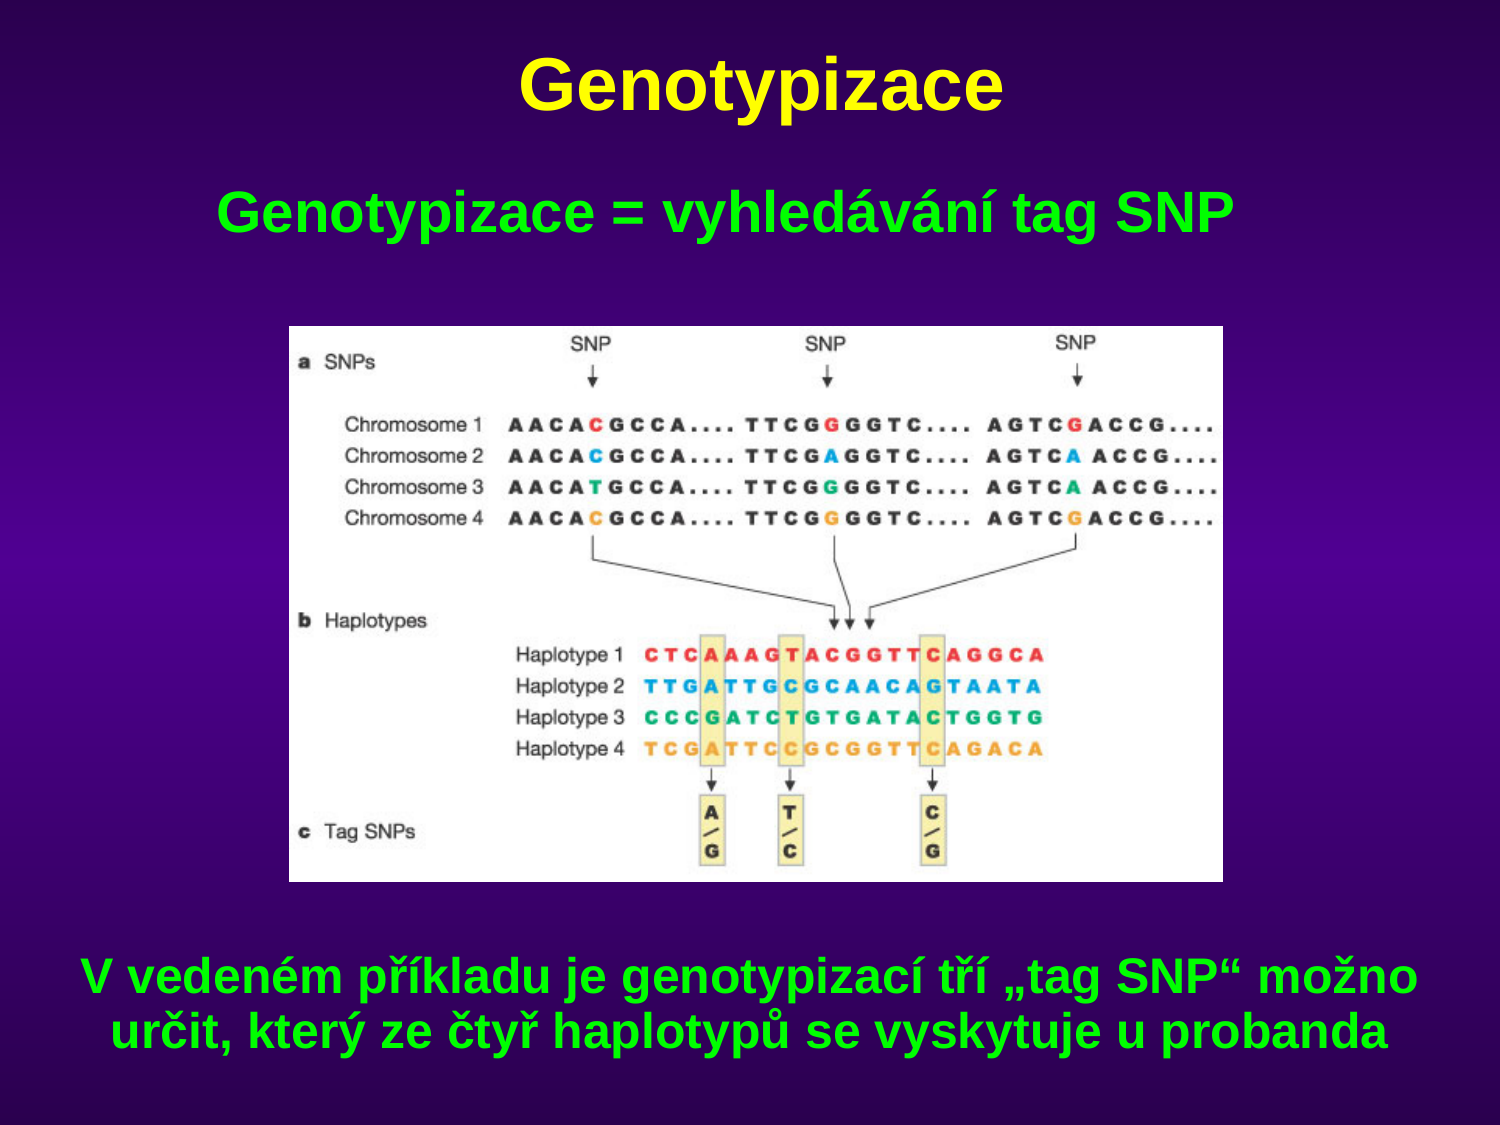

# Genotypizace
Genotypizace = vyhledávání tag SNP
V vedeném příkladu je genotypizací tří „tag SNP“ možno určit, který ze čtyř haplotypů se vyskytuje u probanda